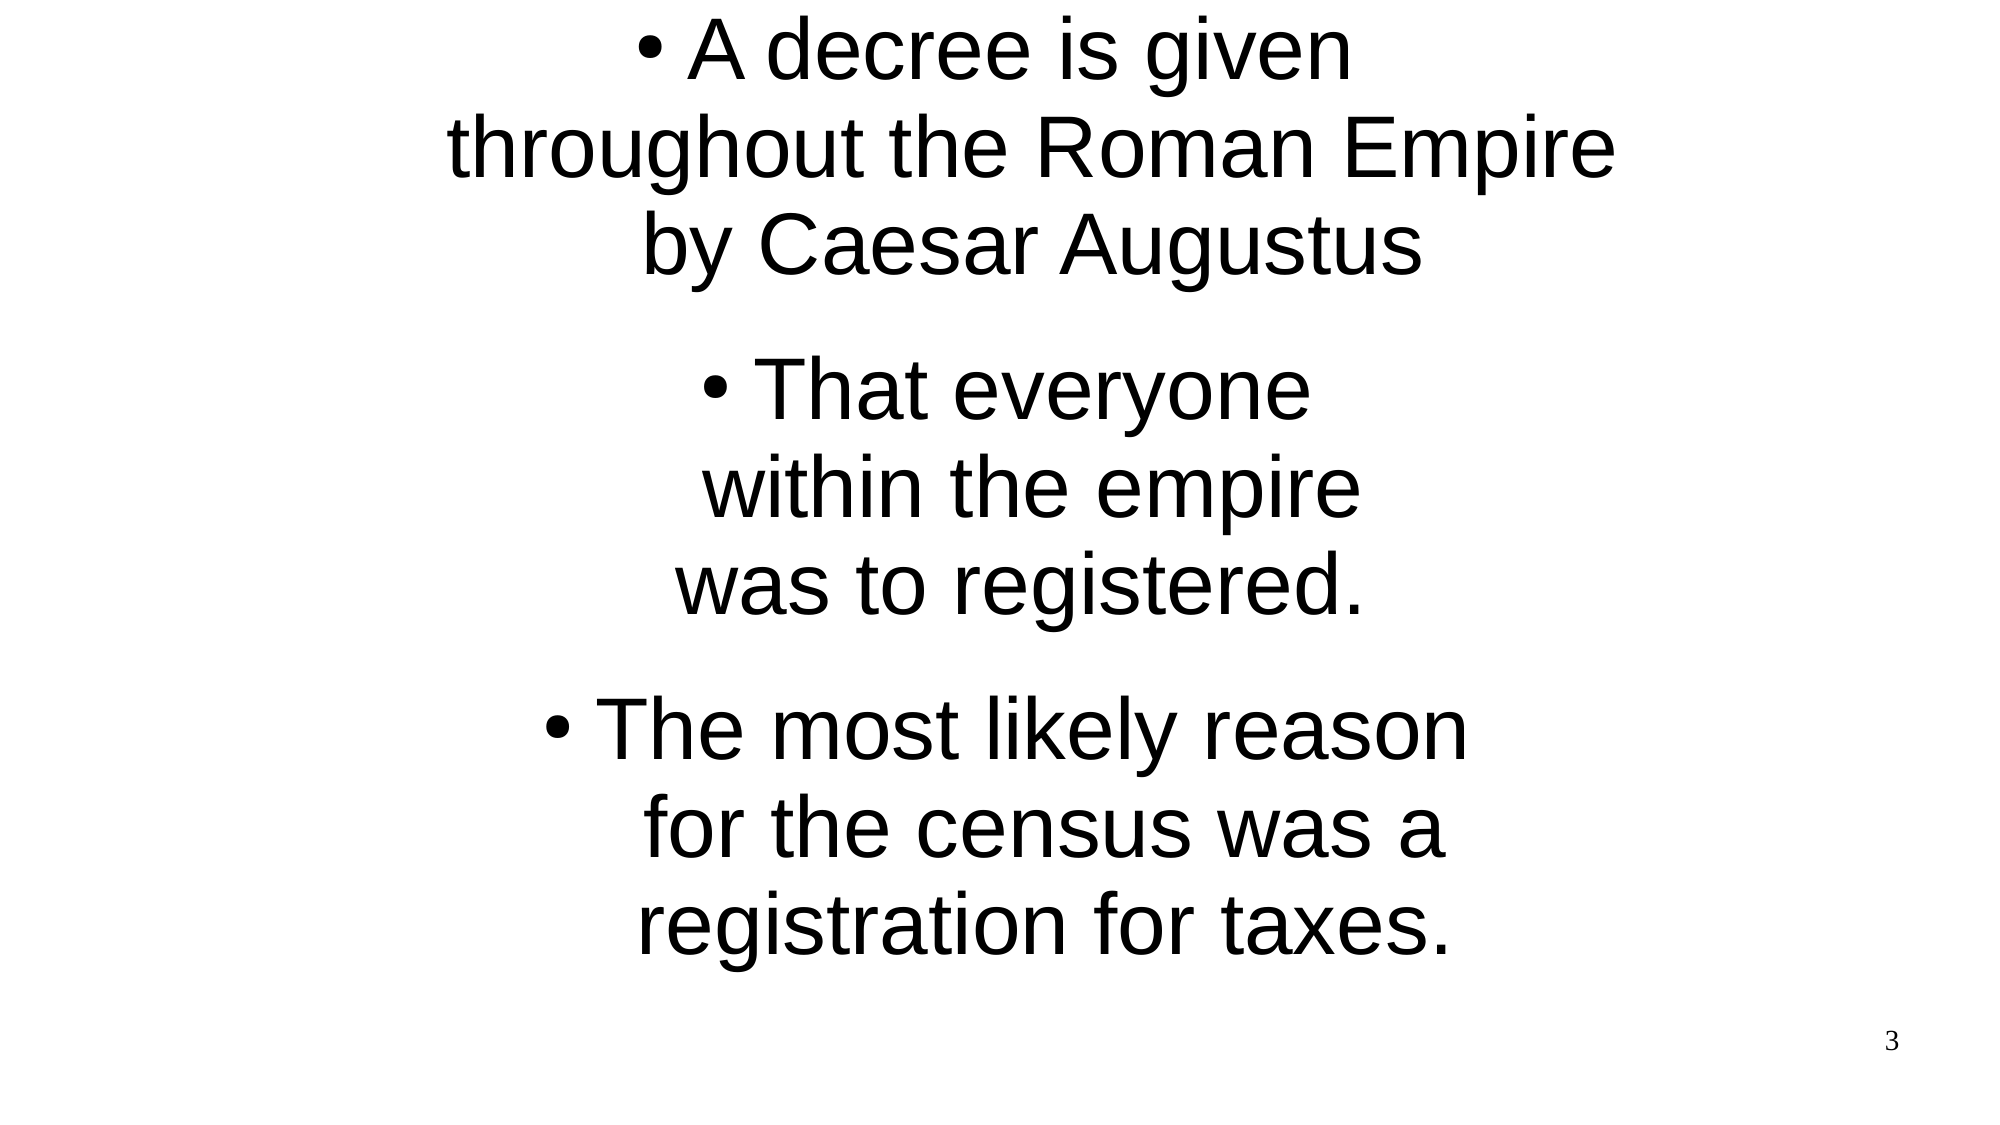

# A decree is given throughout the Roman Empire by Caesar Augustus
That everyone
 within the empire
was to registered.
The most likely reason
 for the census was a
 registration for taxes.
3